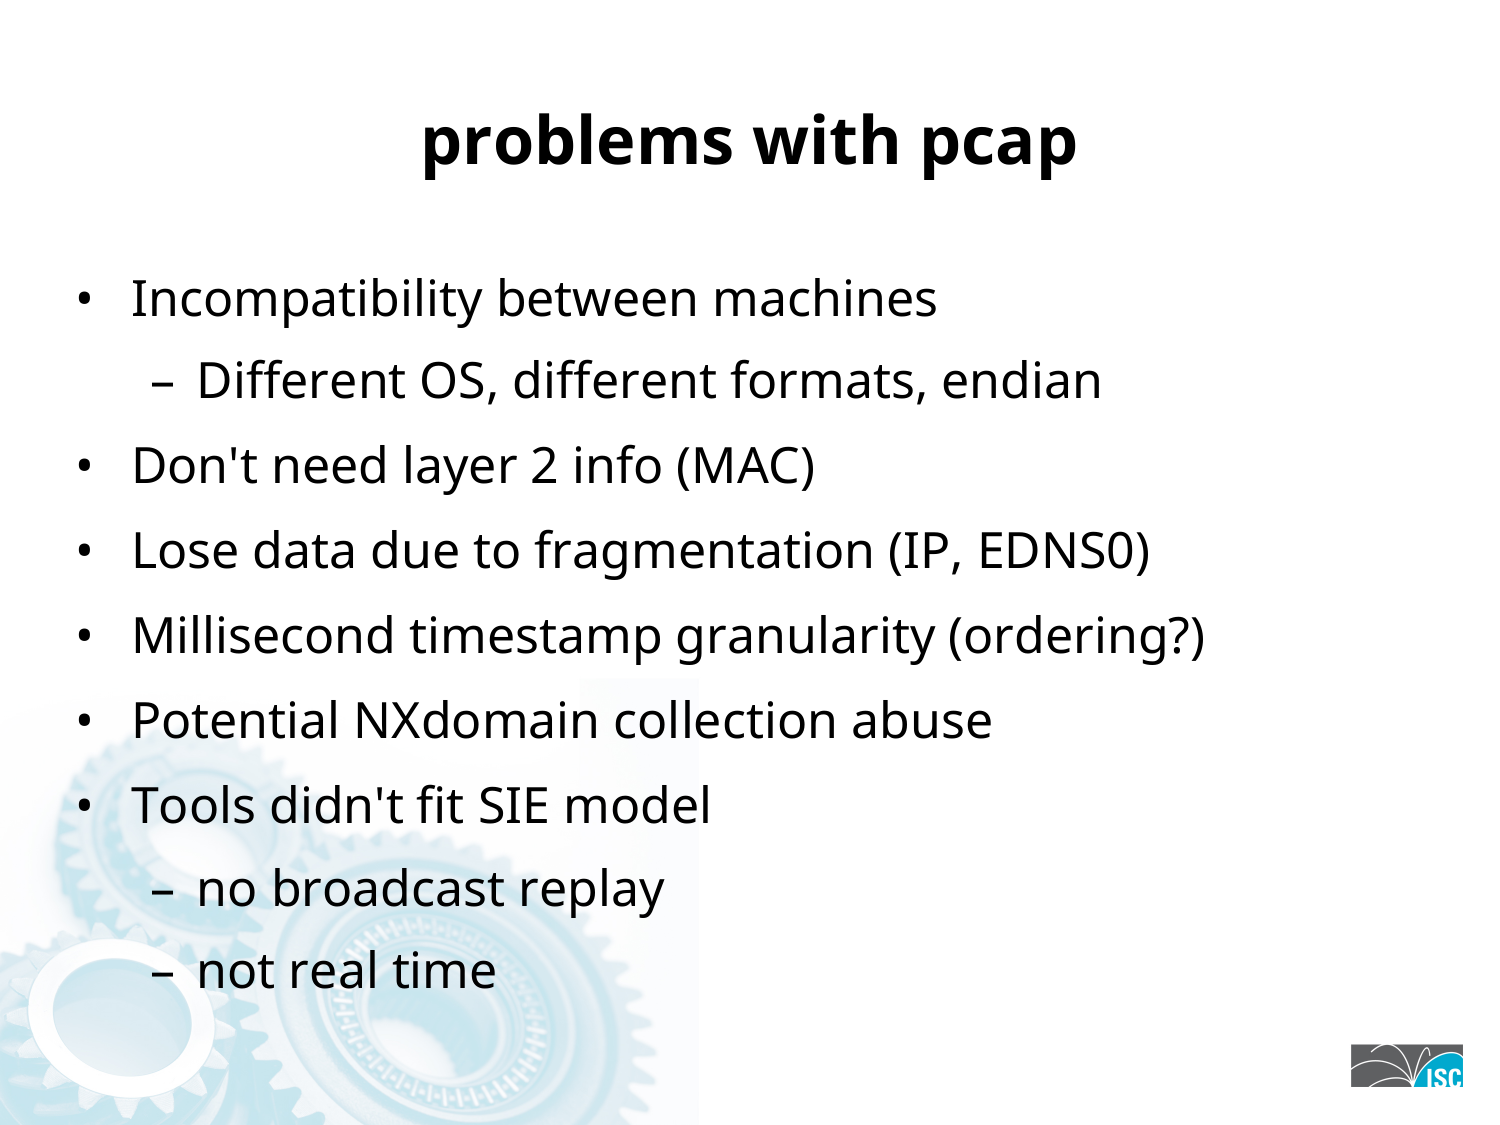

# problems with pcap
Incompatibility between machines
Different OS, different formats, endian
Don't need layer 2 info (MAC)
Lose data due to fragmentation (IP, EDNS0)
Millisecond timestamp granularity (ordering?)
Potential NXdomain collection abuse
Tools didn't fit SIE model
no broadcast replay
not real time